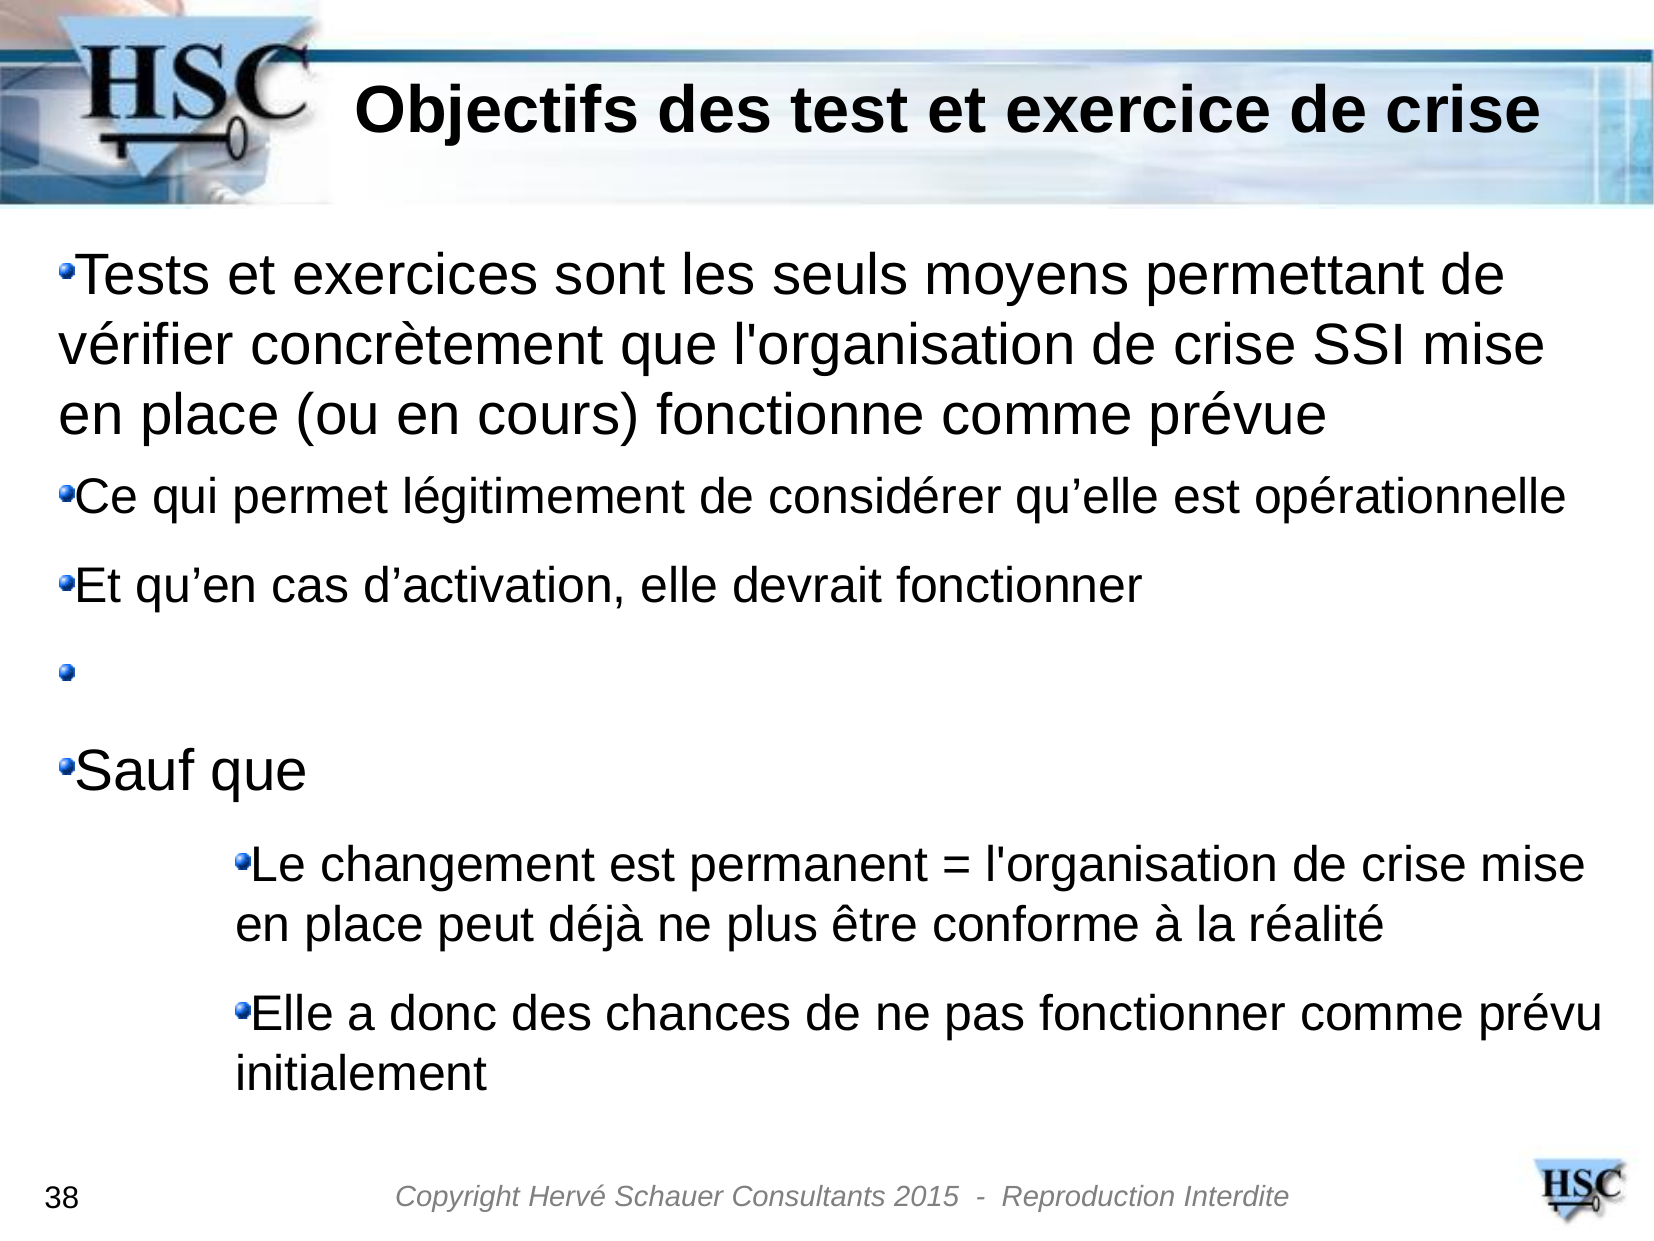

# Objectifs des test et exercice de crise
Tests et exercices sont les seuls moyens permettant de vérifier concrètement que l'organisation de crise SSI mise en place (ou en cours) fonctionne comme prévue
Ce qui permet légitimement de considérer qu’elle est opérationnelle
Et qu’en cas d’activation, elle devrait fonctionner
Sauf que
Le changement est permanent = l'organisation de crise mise en place peut déjà ne plus être conforme à la réalité
Elle a donc des chances de ne pas fonctionner comme prévu initialement